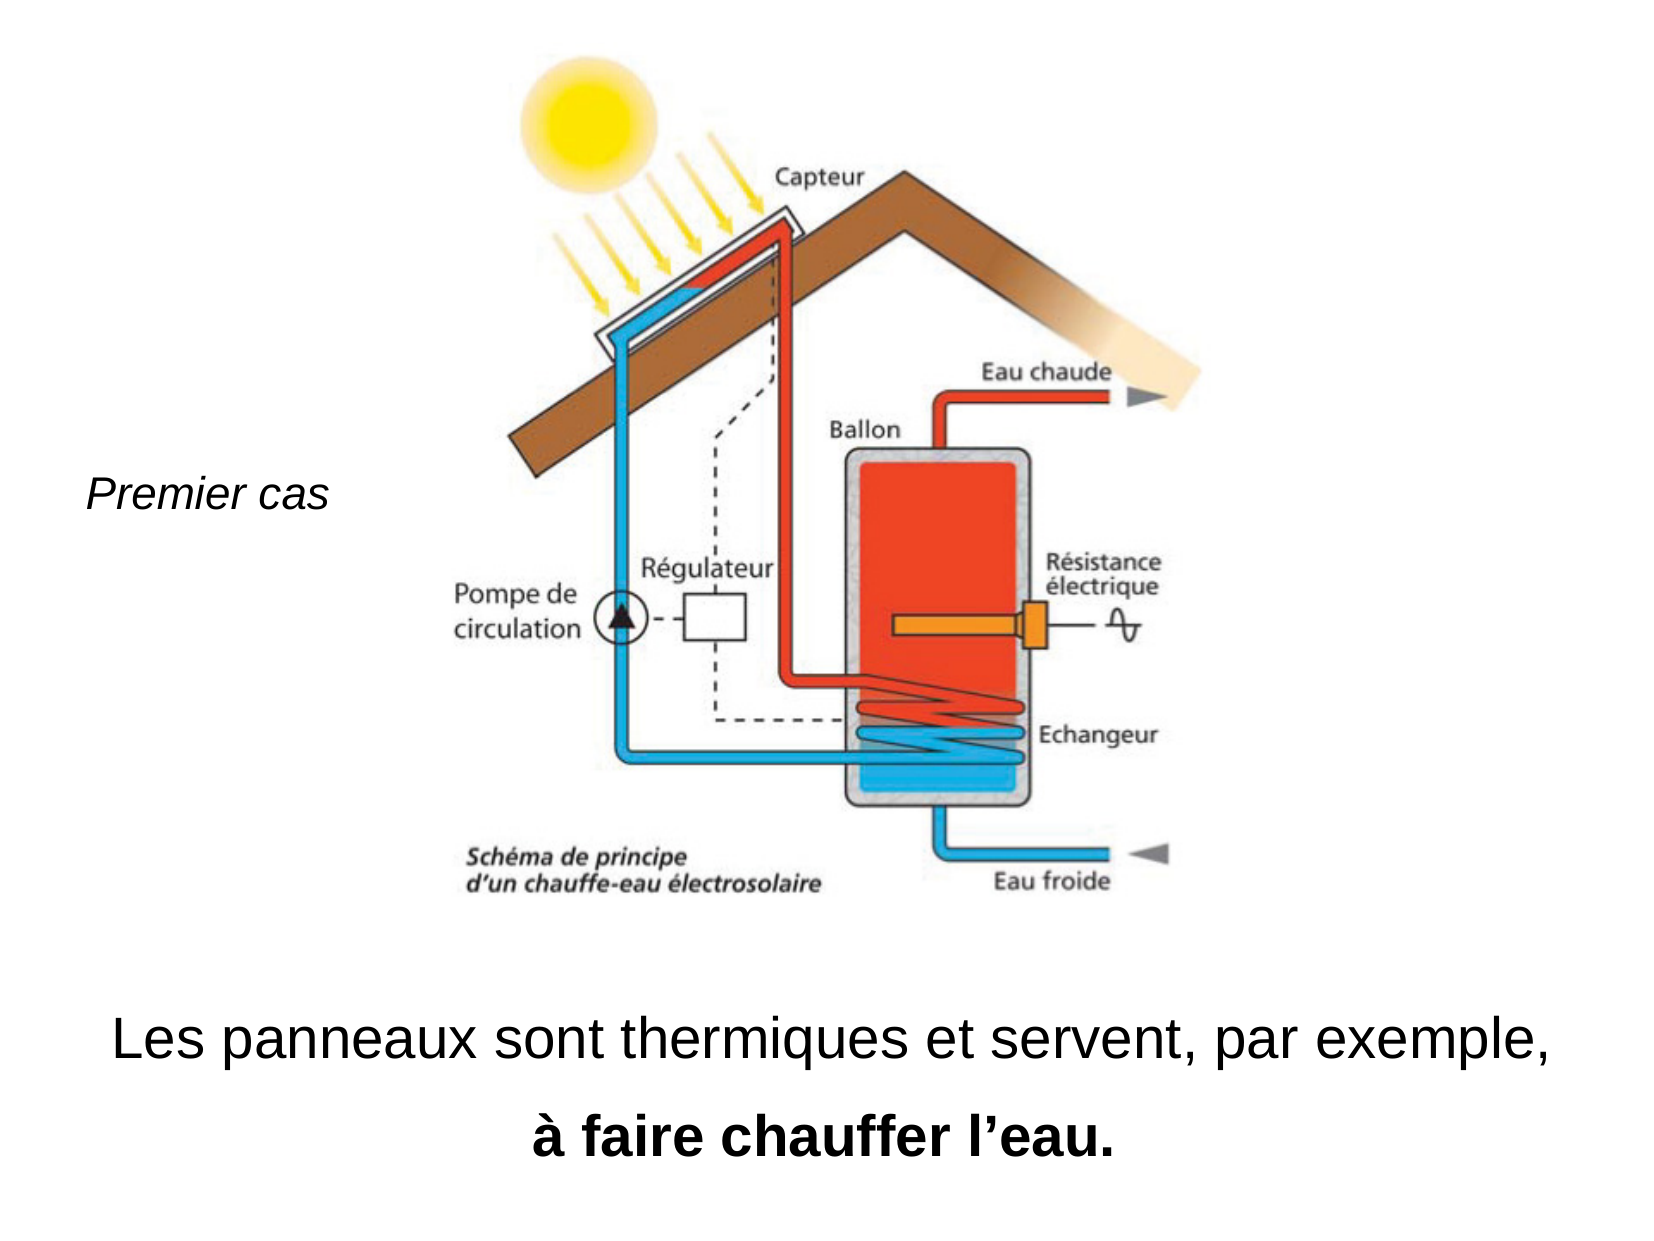

Premier cas
Les panneaux sont thermiques et servent, par exemple, à faire chauffer l’eau.